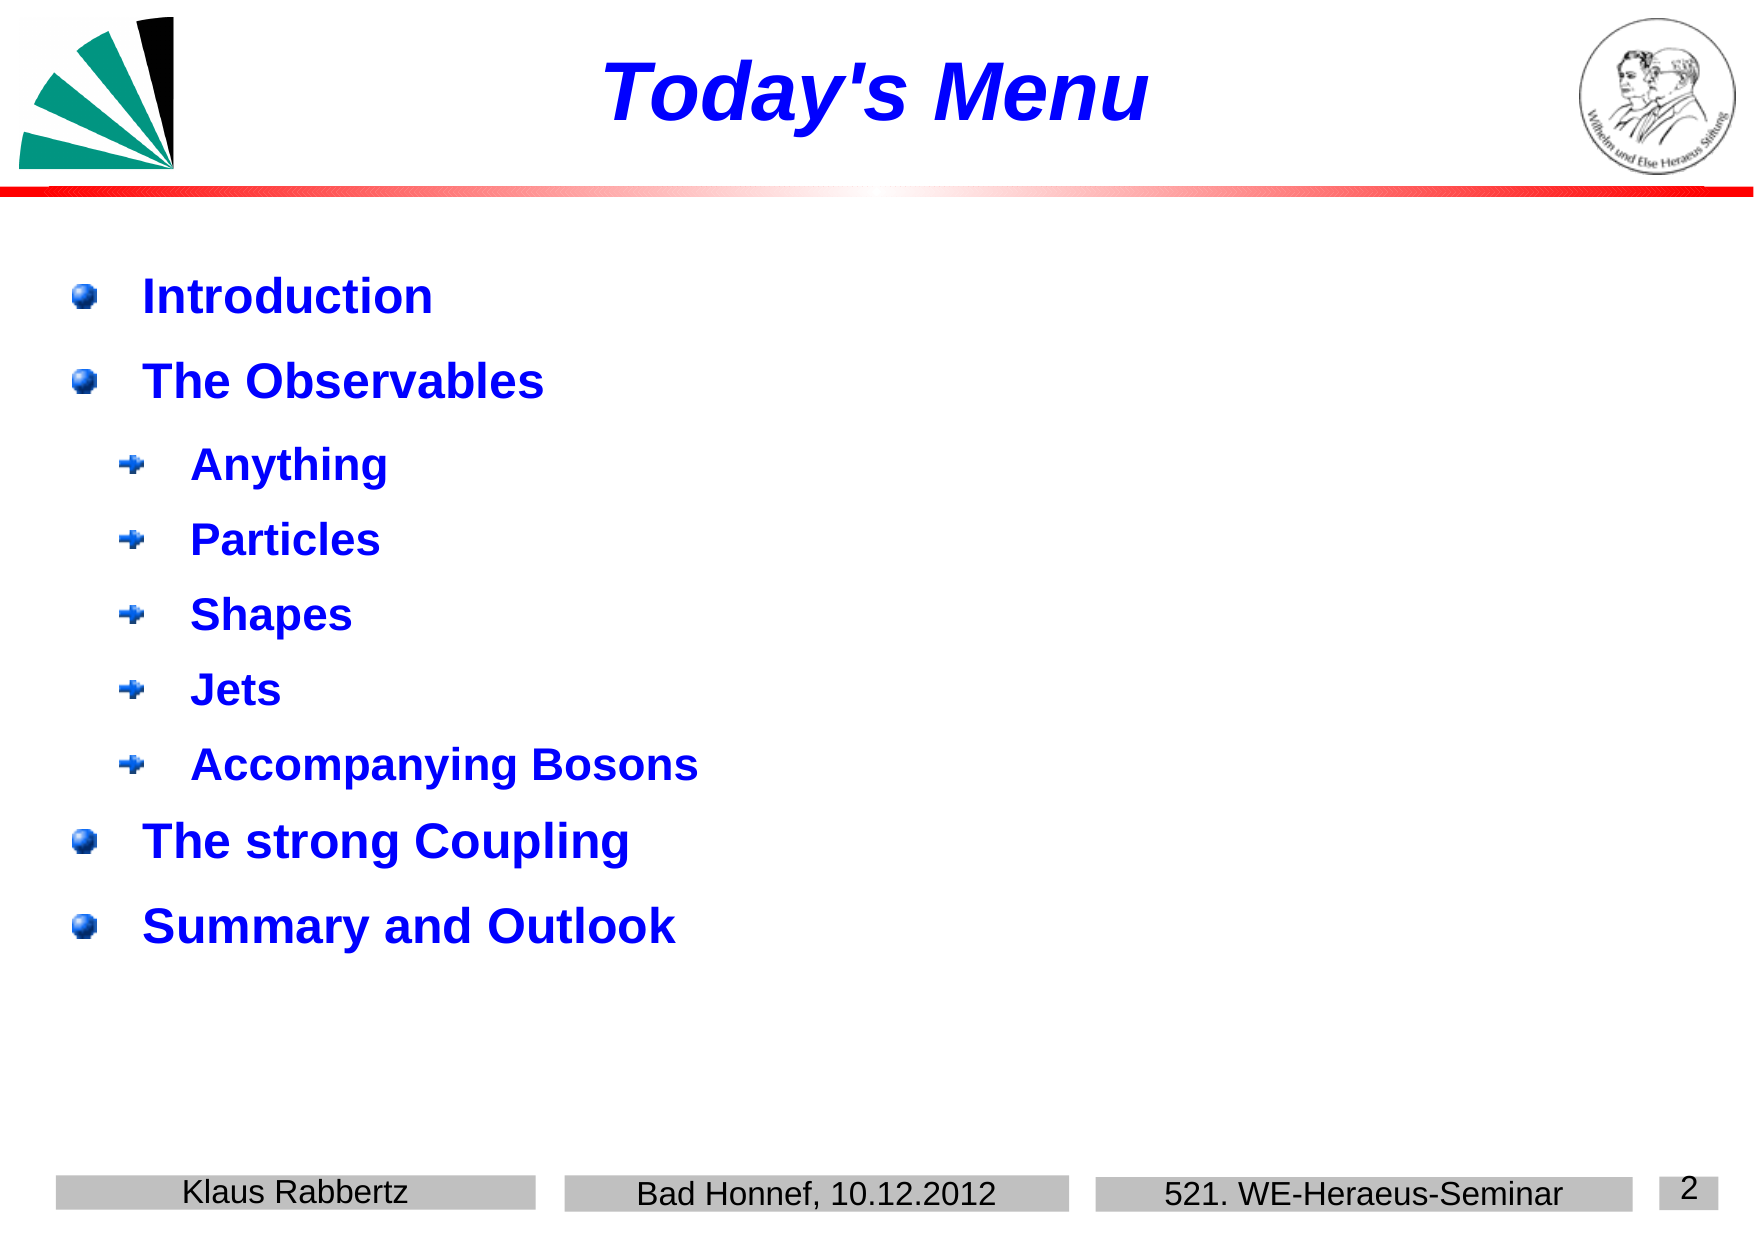

# Today's Menu
Introduction
The Observables
Anything
Particles
Shapes
Jets
Accompanying Bosons
The strong Coupling
Summary and Outlook